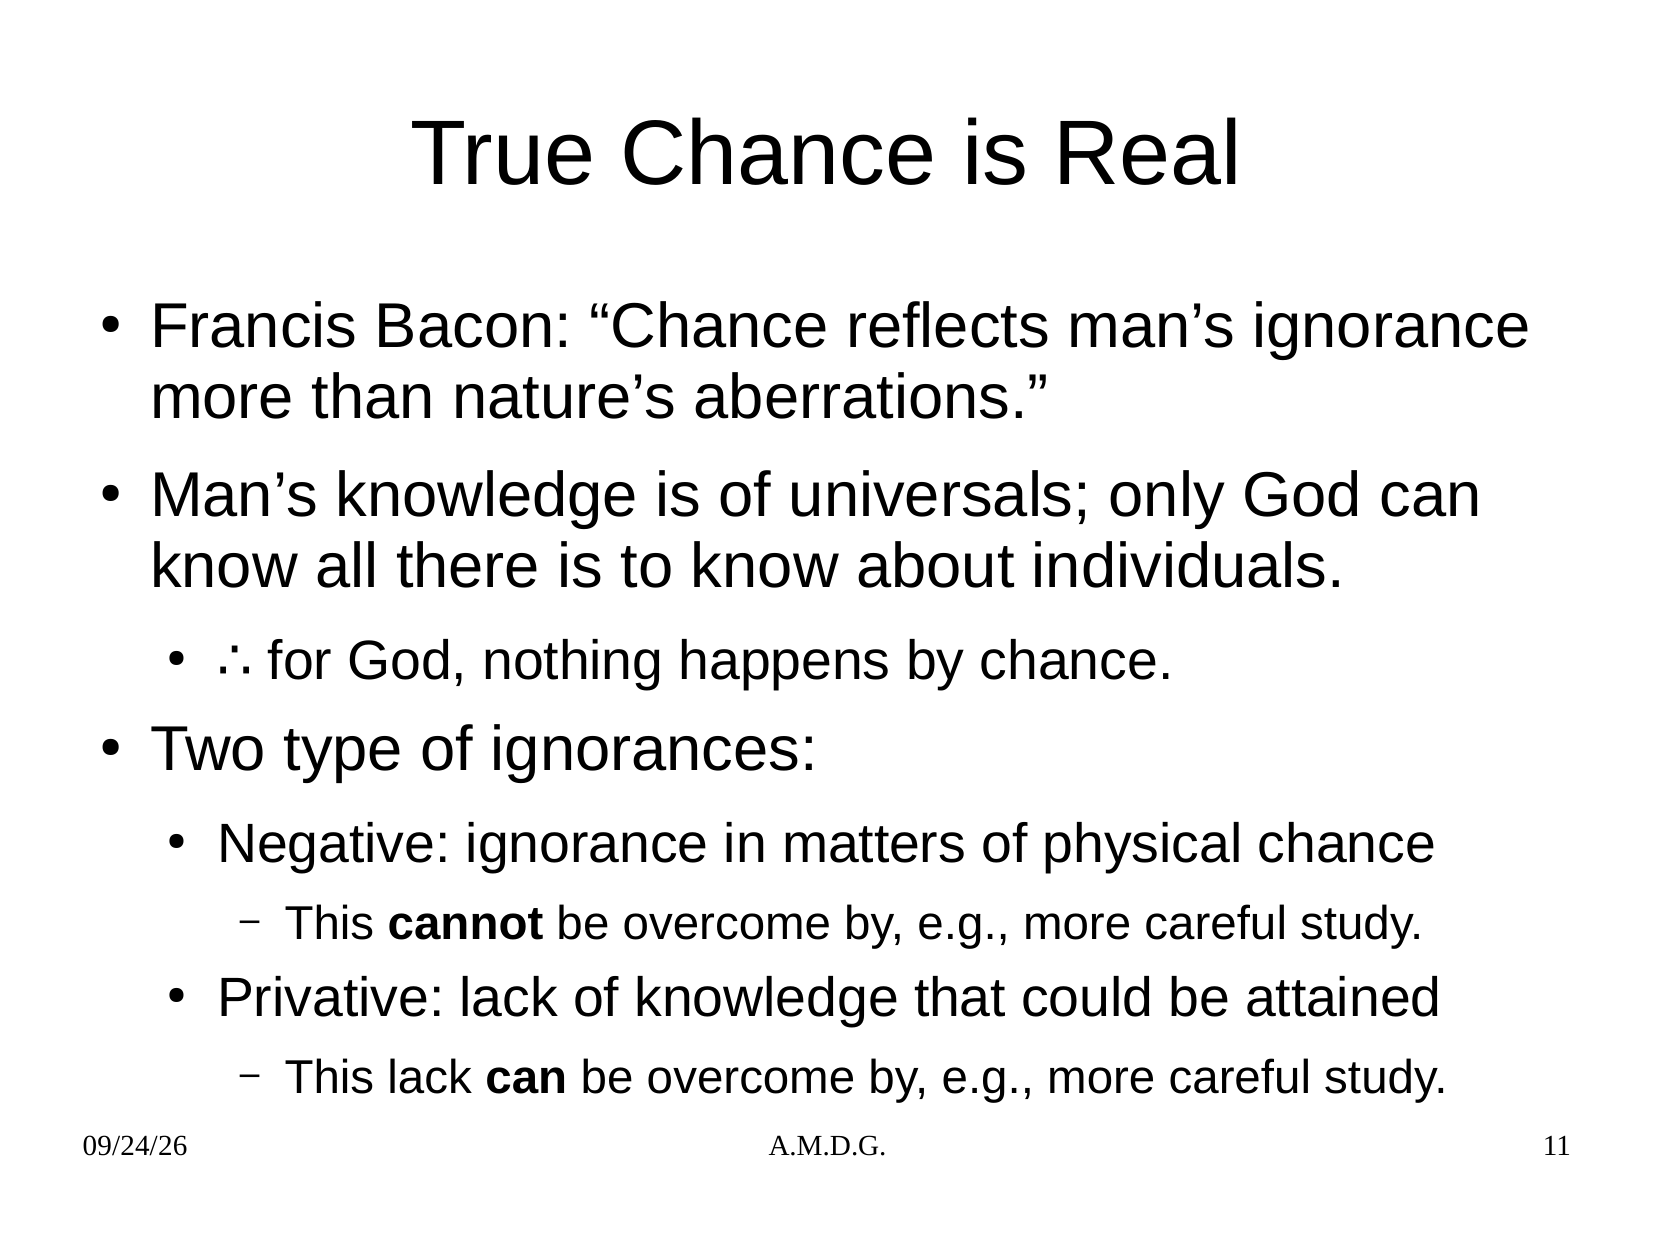

# True Chance is Real
Francis Bacon: “Chance reflects man’s ignorance more than nature’s aberrations.”
Man’s knowledge is of universals; only God can know all there is to know about individuals.
∴ for God, nothing happens by chance.
Two type of ignorances:
Negative: ignorance in matters of physical chance
This cannot be overcome by, e.g., more careful study.
Privative: lack of knowledge that could be attained
This lack can be overcome by, e.g., more careful study.
A.M.D.G.
11